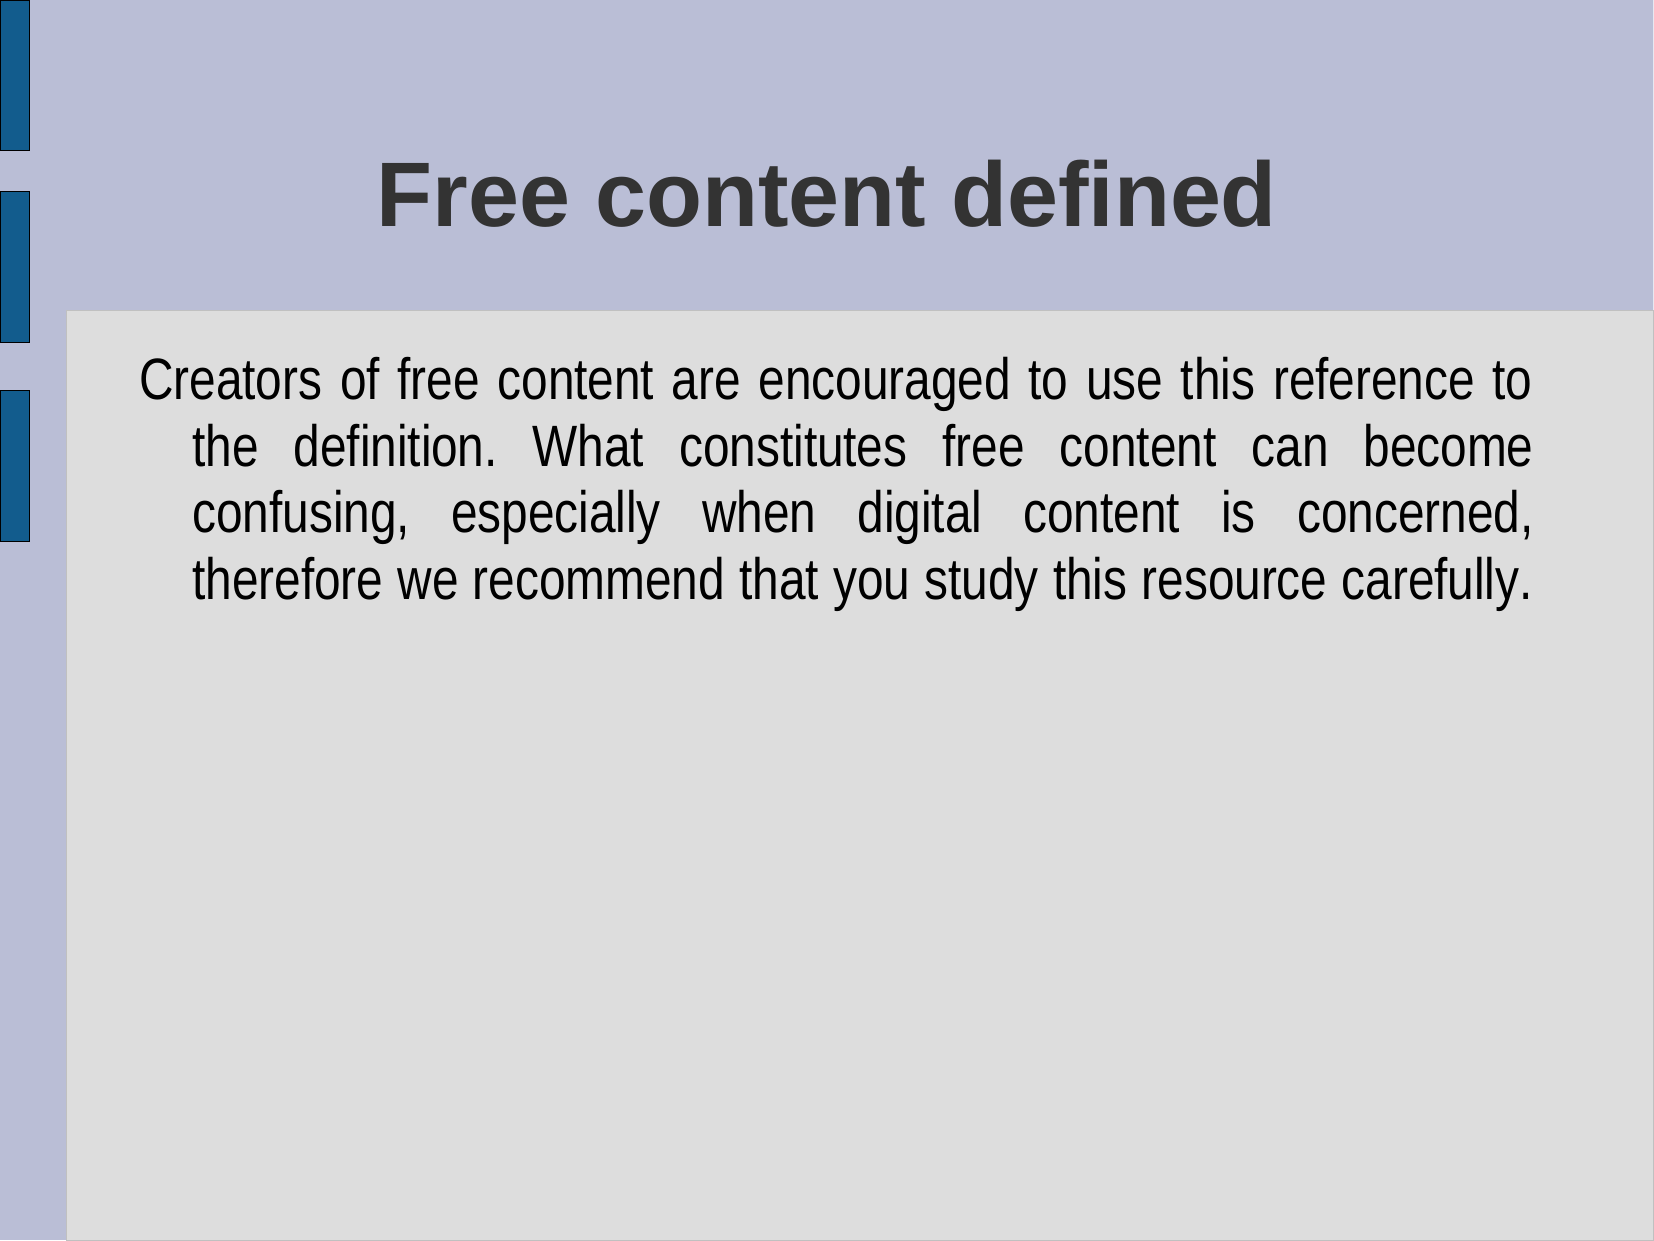

# Free content defined
Creators of free content are encouraged to use this reference to the definition. What constitutes free content can become confusing, especially when digital content is concerned, therefore we recommend that you study this resource carefully.